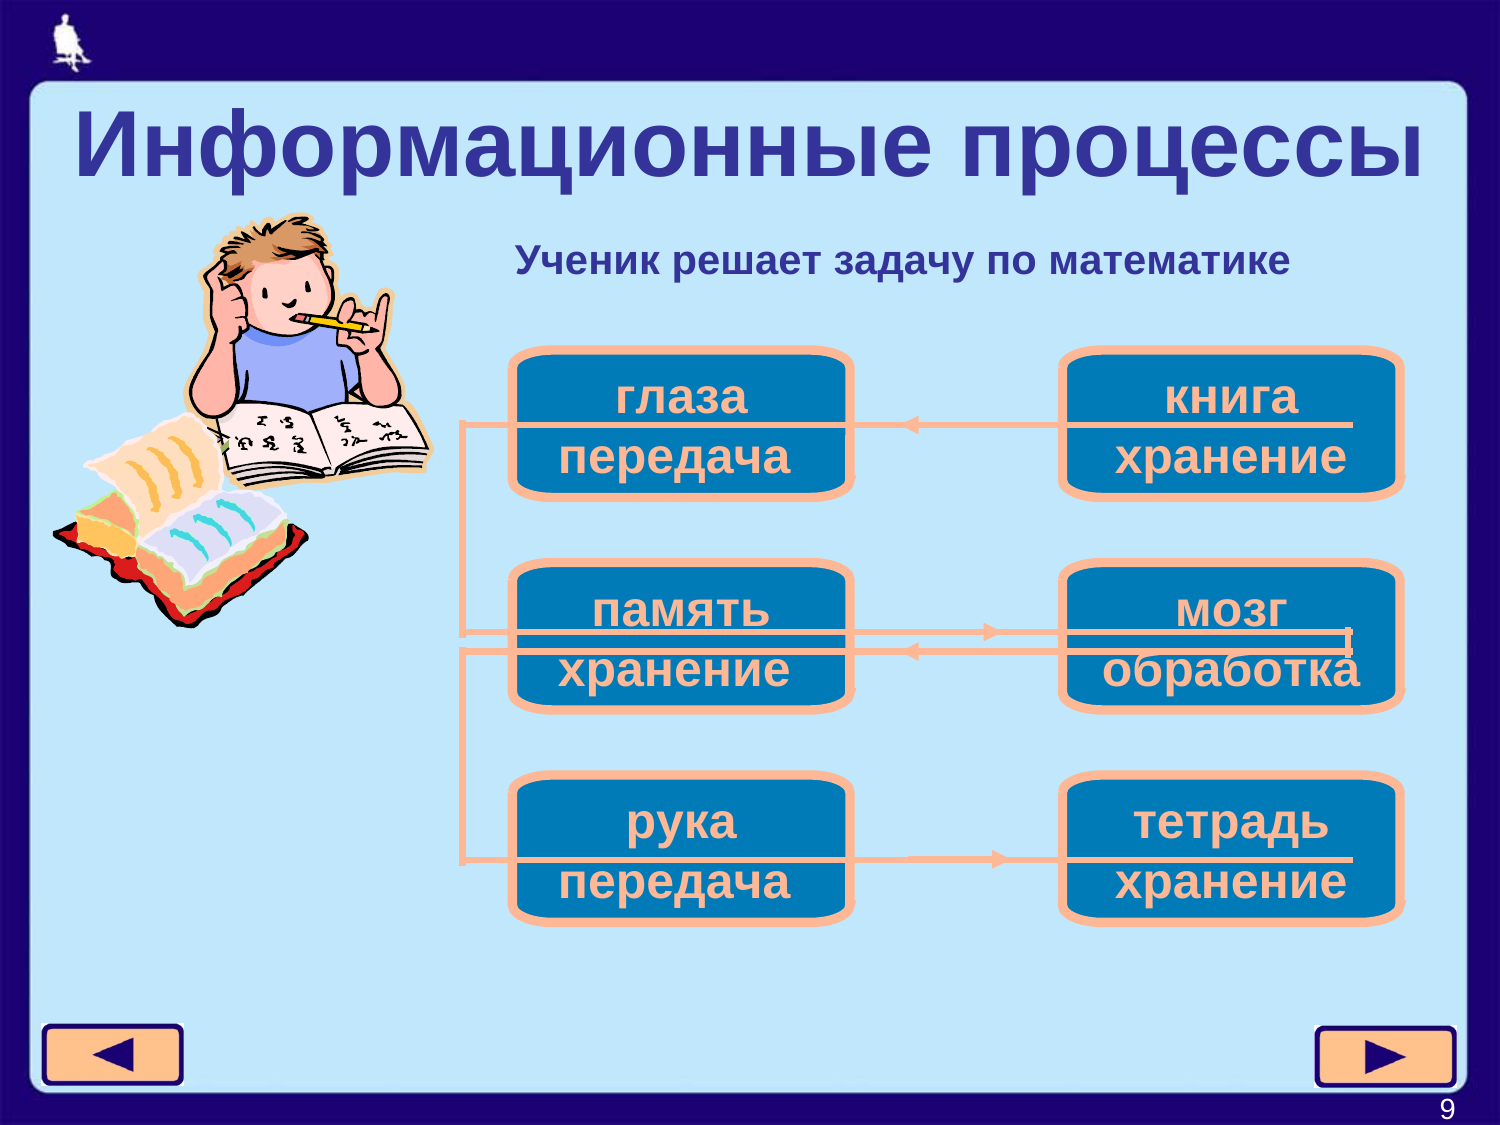

# Информационные процессы
Ученик решает задачу по математике
глаза
передача
книга
хранение
память
хранение
мозг
обработка
рука
передача
тетрадь
хранение